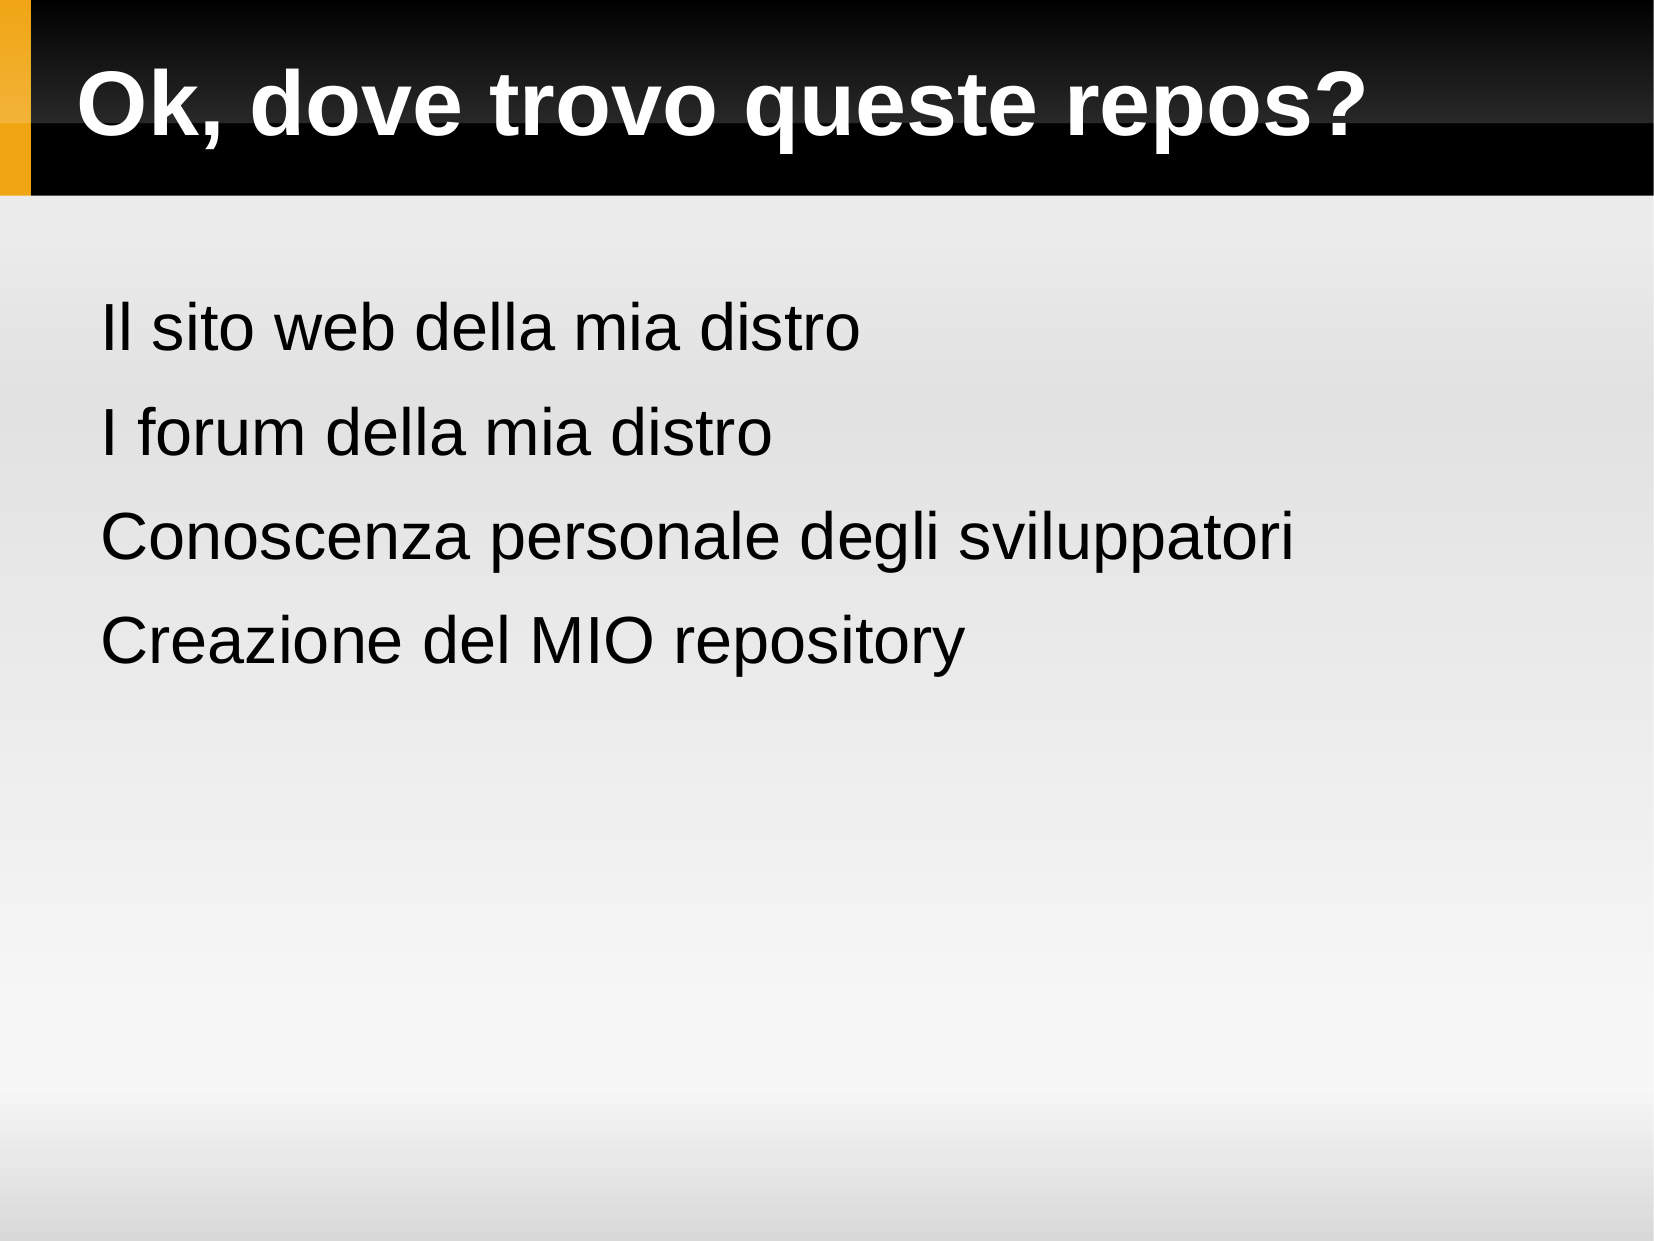

# Ok, dove trovo queste repos?
Il sito web della mia distro
I forum della mia distro
Conoscenza personale degli sviluppatori
Creazione del MIO repository